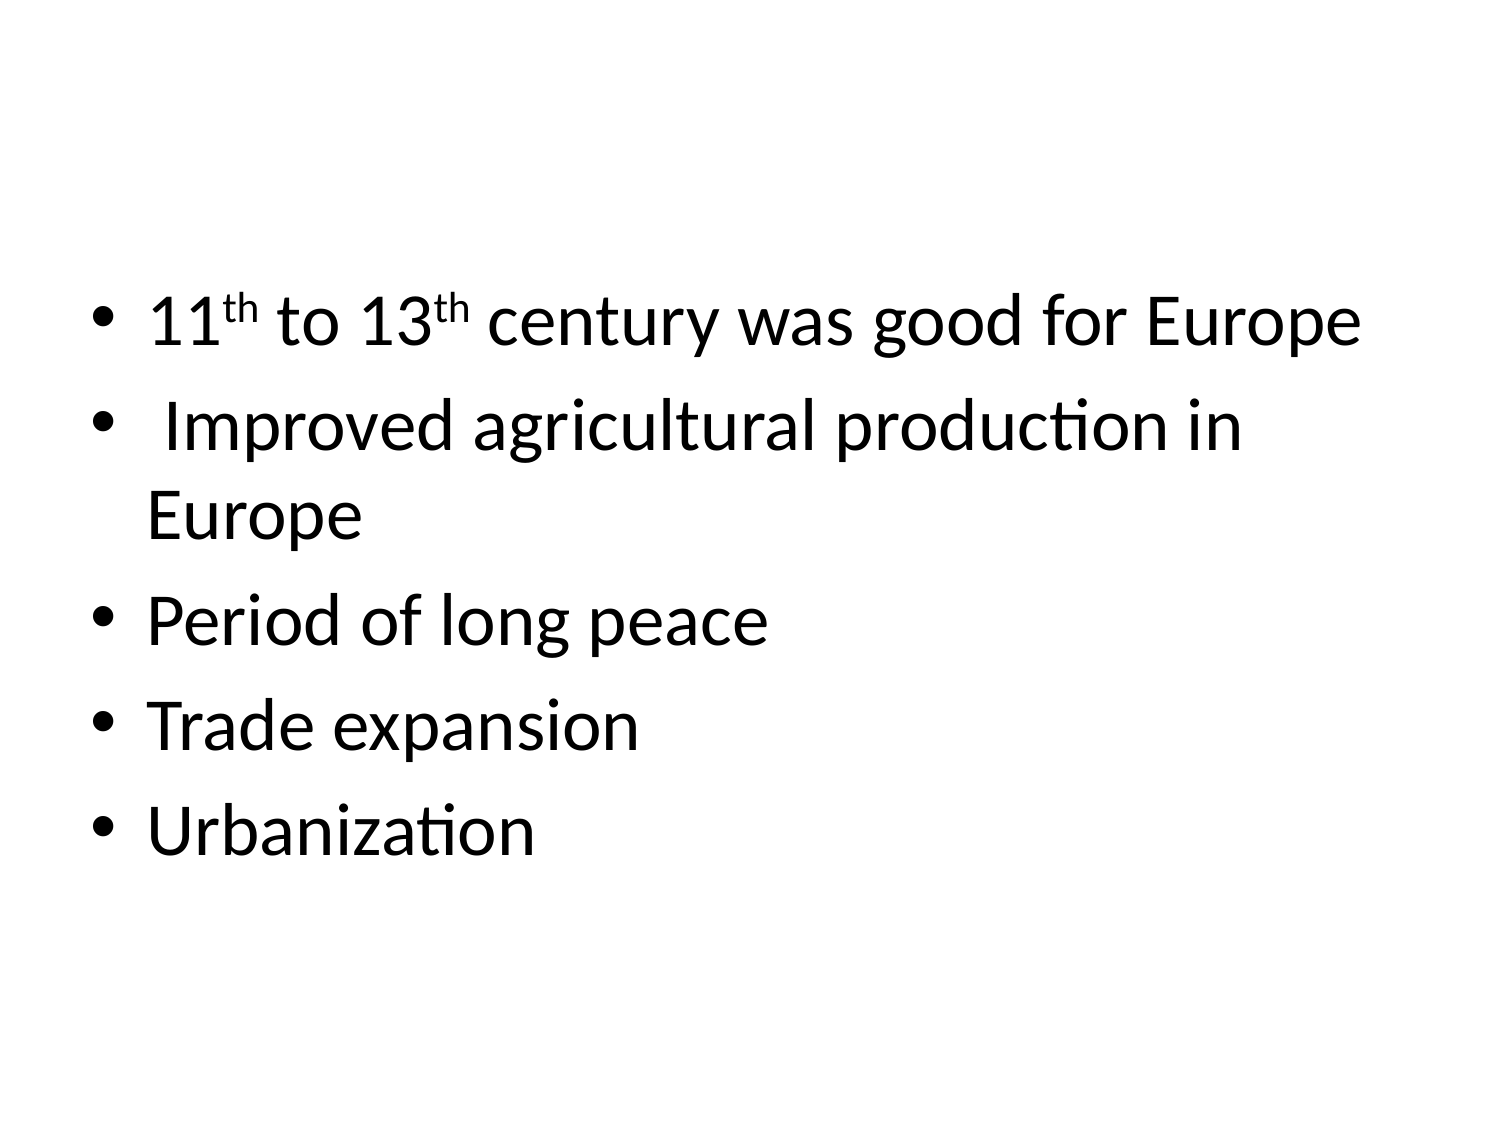

#
11th to 13th century was good for Europe
 Improved agricultural production in Europe
Period of long peace
Trade expansion
Urbanization